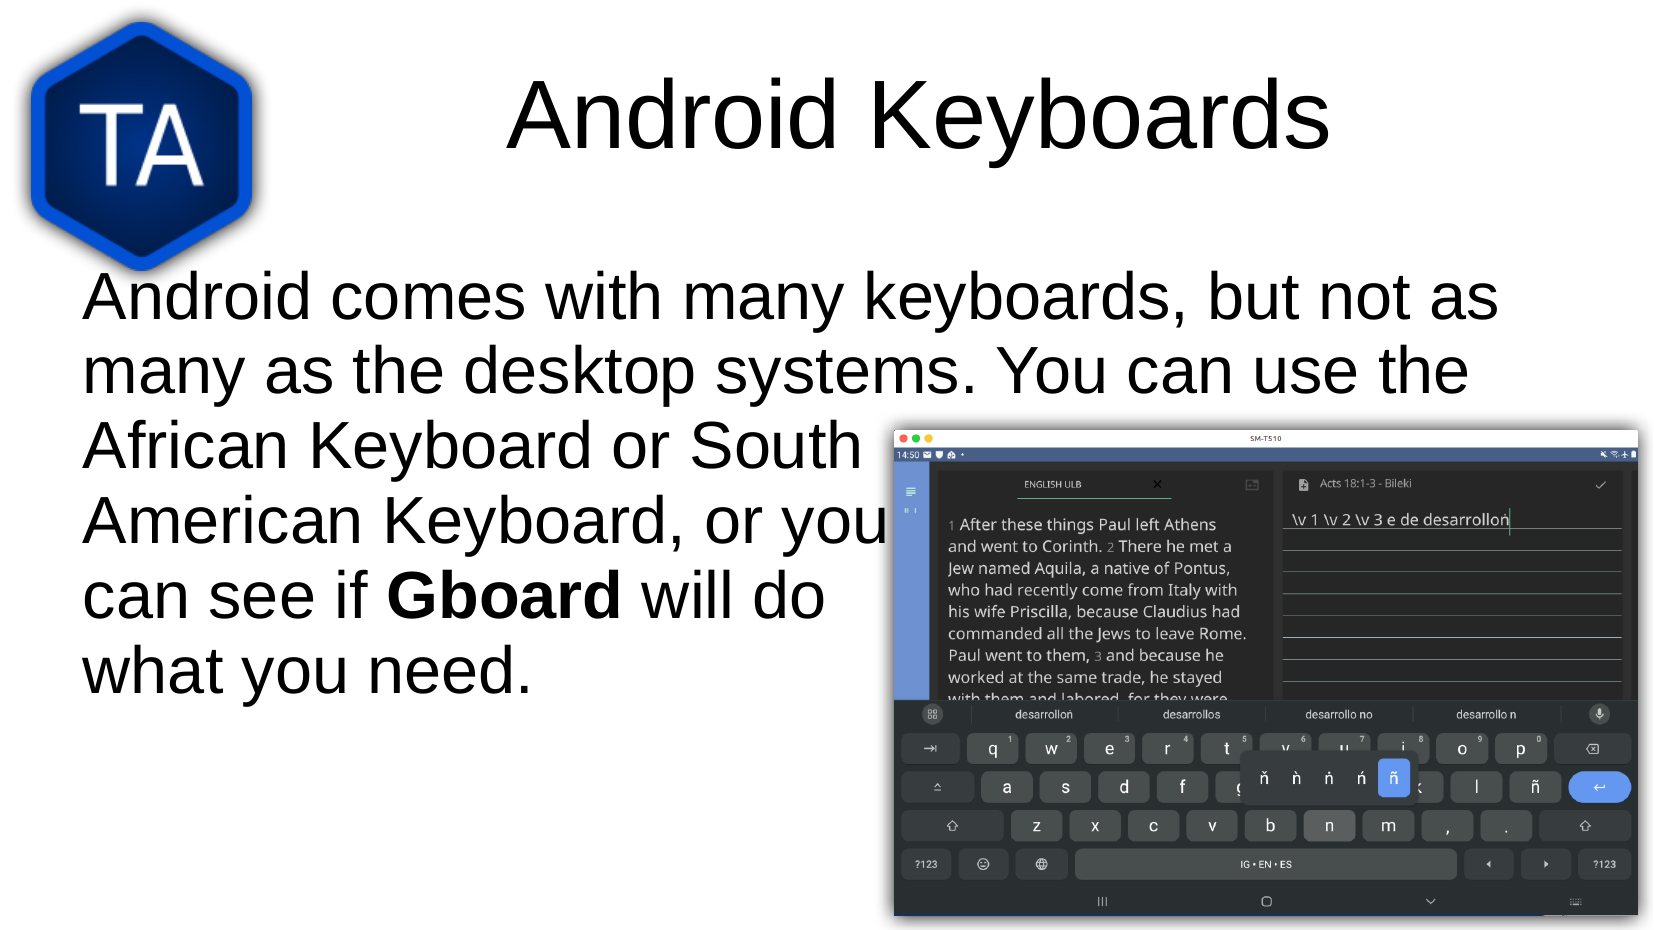

# Android Keyboards
Android comes with many keyboards, but not as many as the desktop systems. You can use the African Keyboard or South
American Keyboard, or you
can see if Gboard will do
what you need.